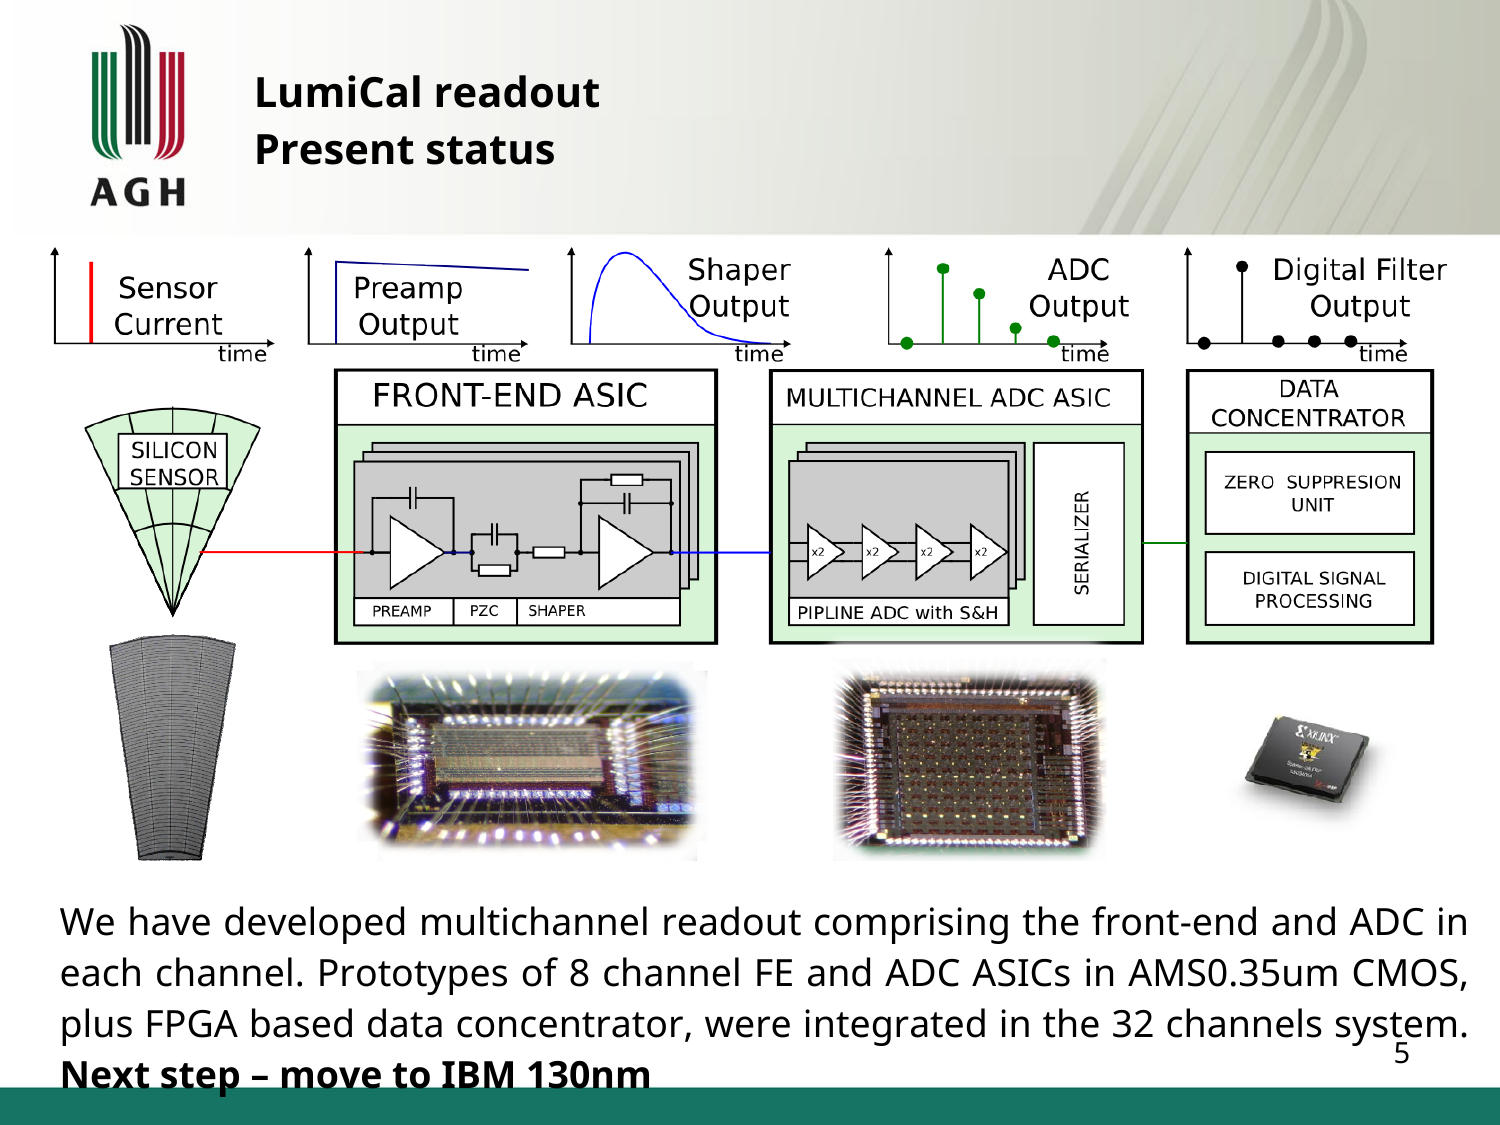

# LumiCal readout Present status
We have developed multichannel readout comprising the front-end and ADC in each channel. Prototypes of 8 channel FE and ADC ASICs in AMS0.35um CMOS, plus FPGA based data concentrator, were integrated in the 32 channels system. Next step – move to IBM 130nm
5